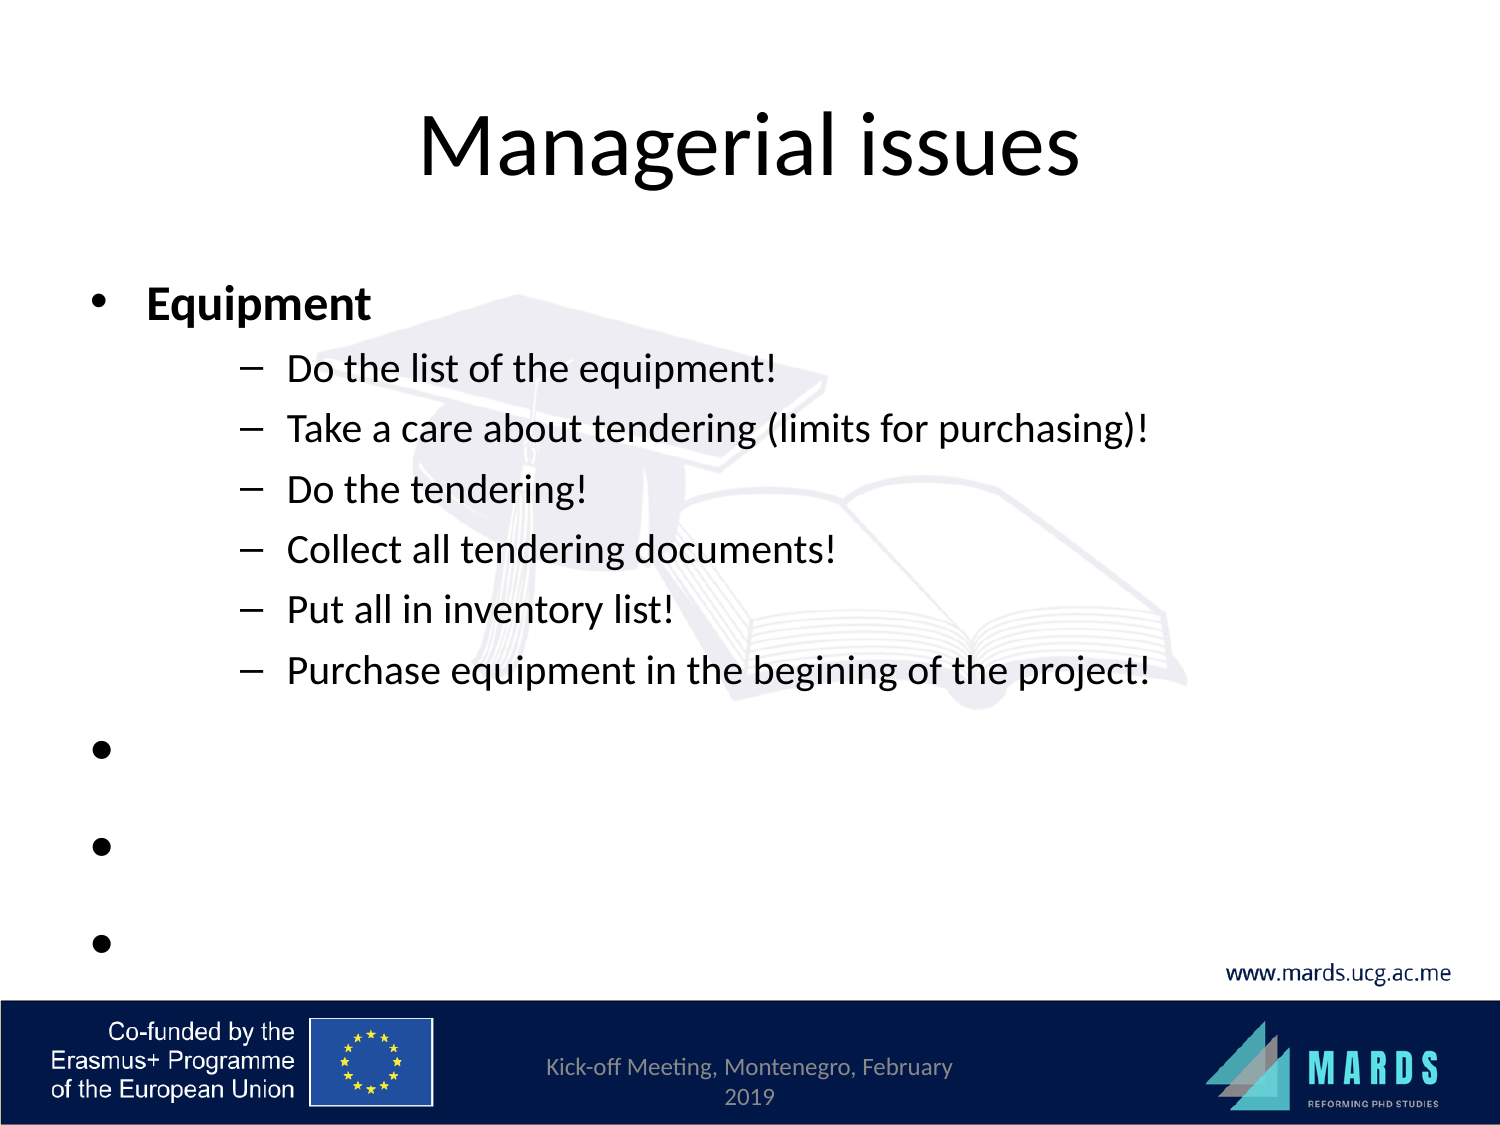

# Managerial issues
Equipment
Do the list of the equipment!
Take a care about tendering (limits for purchasing)!
Do the tendering!
Collect all tendering documents!
Put all in inventory list!
Purchase equipment in the begining of the project!
Kick-off Meeting, Montenegro, February 2019